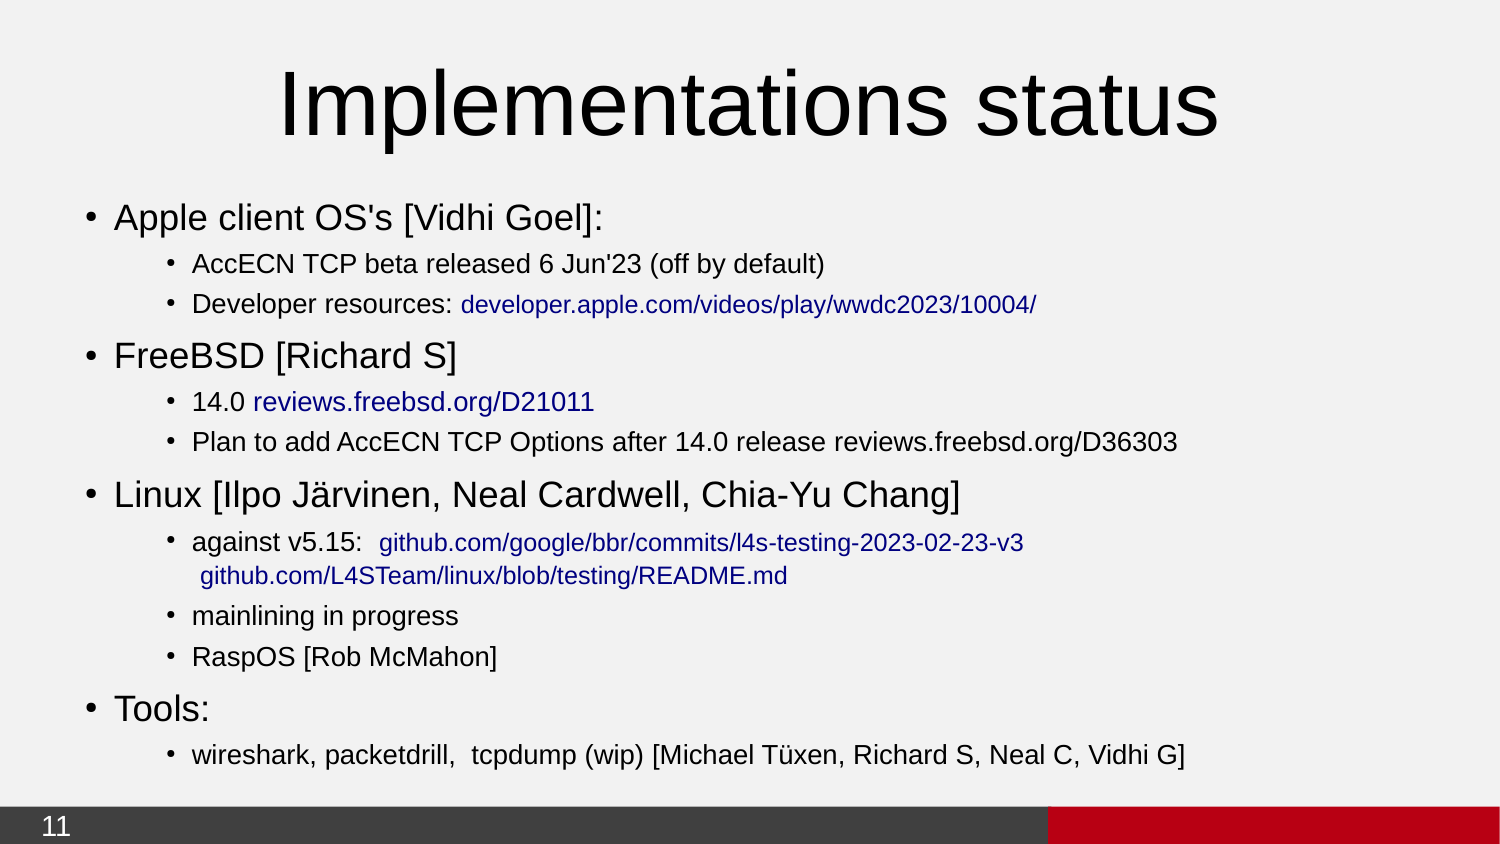

# Implementations status
Apple client OS's [Vidhi Goel]:
AccECN TCP beta released 6 Jun'23 (off by default)
Developer resources: developer.apple.com/videos/play/wwdc2023/10004/
FreeBSD [Richard S]
14.0 reviews.freebsd.org/D21011
Plan to add AccECN TCP Options after 14.0 release reviews.freebsd.org/D36303
Linux [Ilpo Järvinen, Neal Cardwell, Chia-Yu Chang]
against v5.15: github.com/google/bbr/commits/l4s-testing-2023-02-23-v3
 github.com/L4STeam/linux/blob/testing/README.md
mainlining in progress
RaspOS [Rob McMahon]
Tools:
wireshark, packetdrill, tcpdump (wip) [Michael Tüxen, Richard S, Neal C, Vidhi G]
11